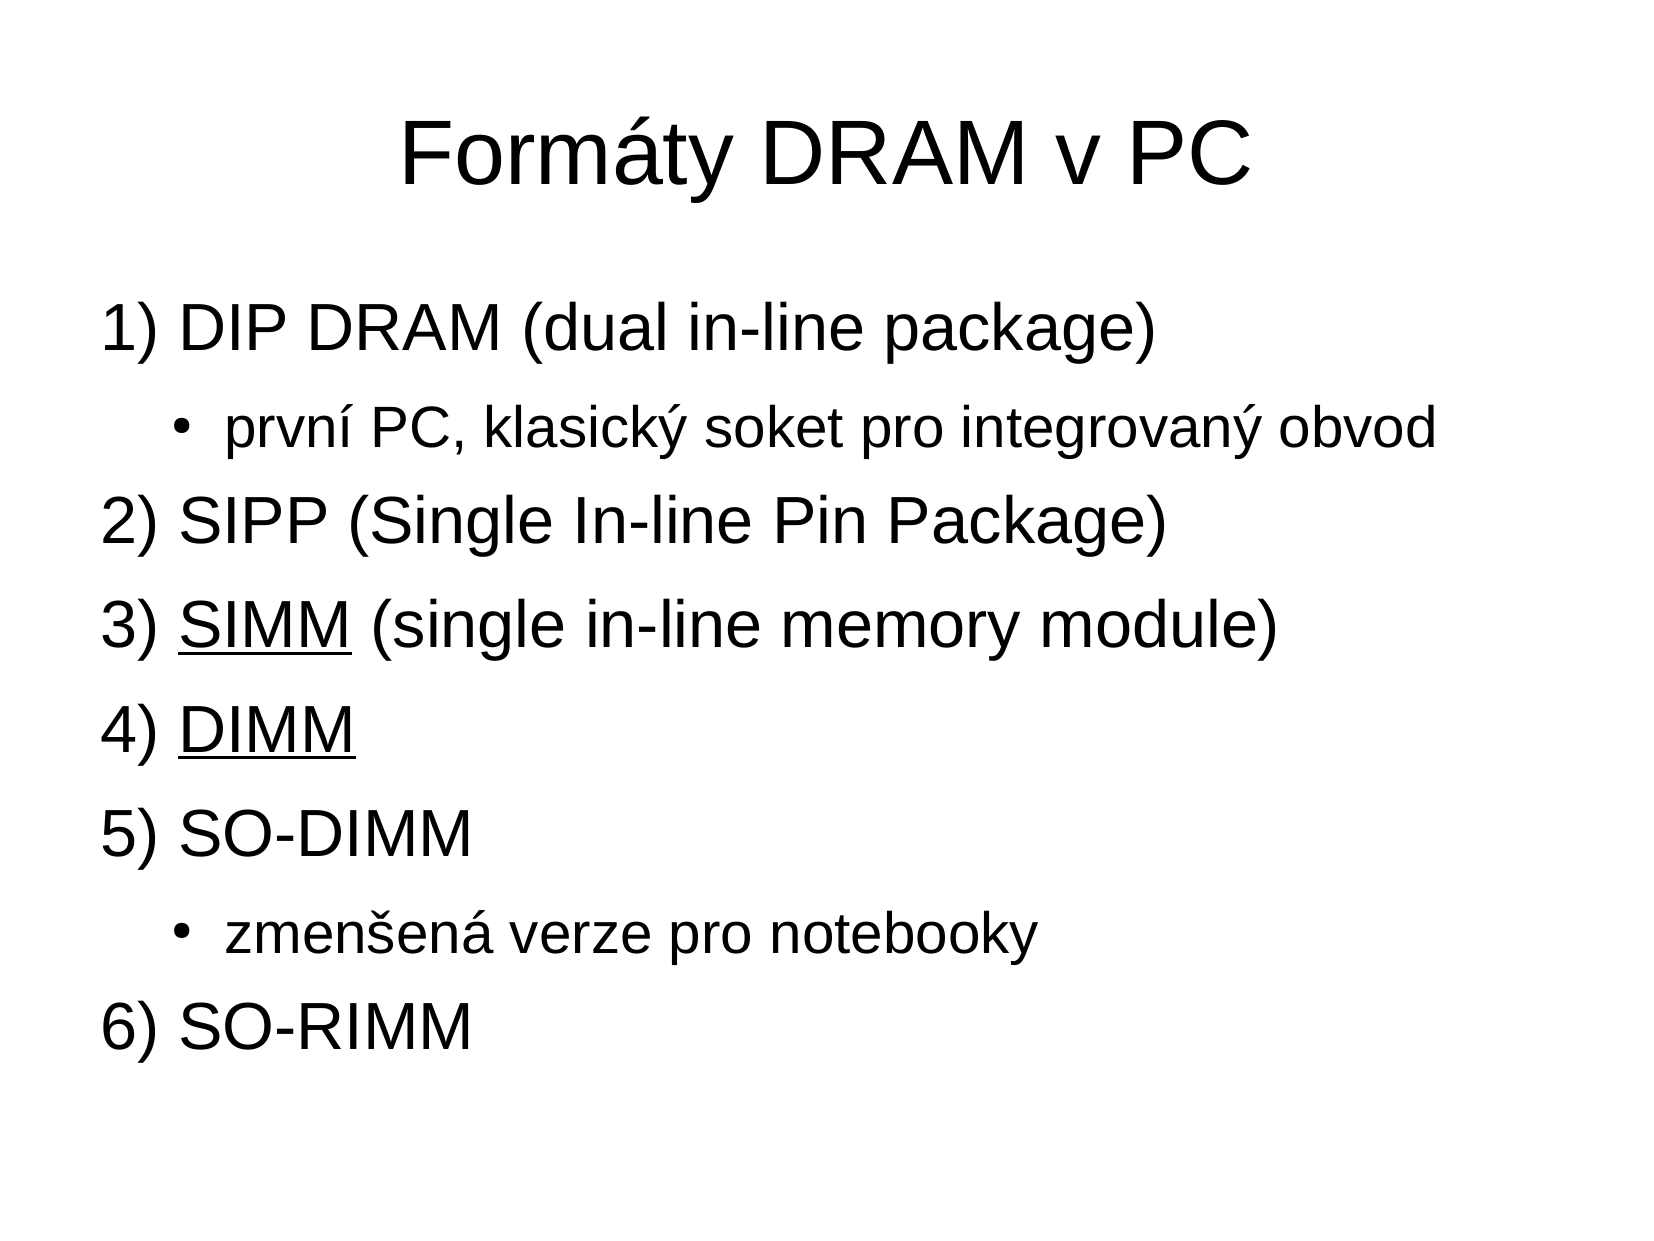

# Formáty DRAM v PC
 DIP DRAM (dual in-line package)
první PC, klasický soket pro integrovaný obvod
 SIPP (Single In-line Pin Package)
 SIMM (single in-line memory module)
 DIMM
 SO-DIMM
zmenšená verze pro notebooky
 SO-RIMM